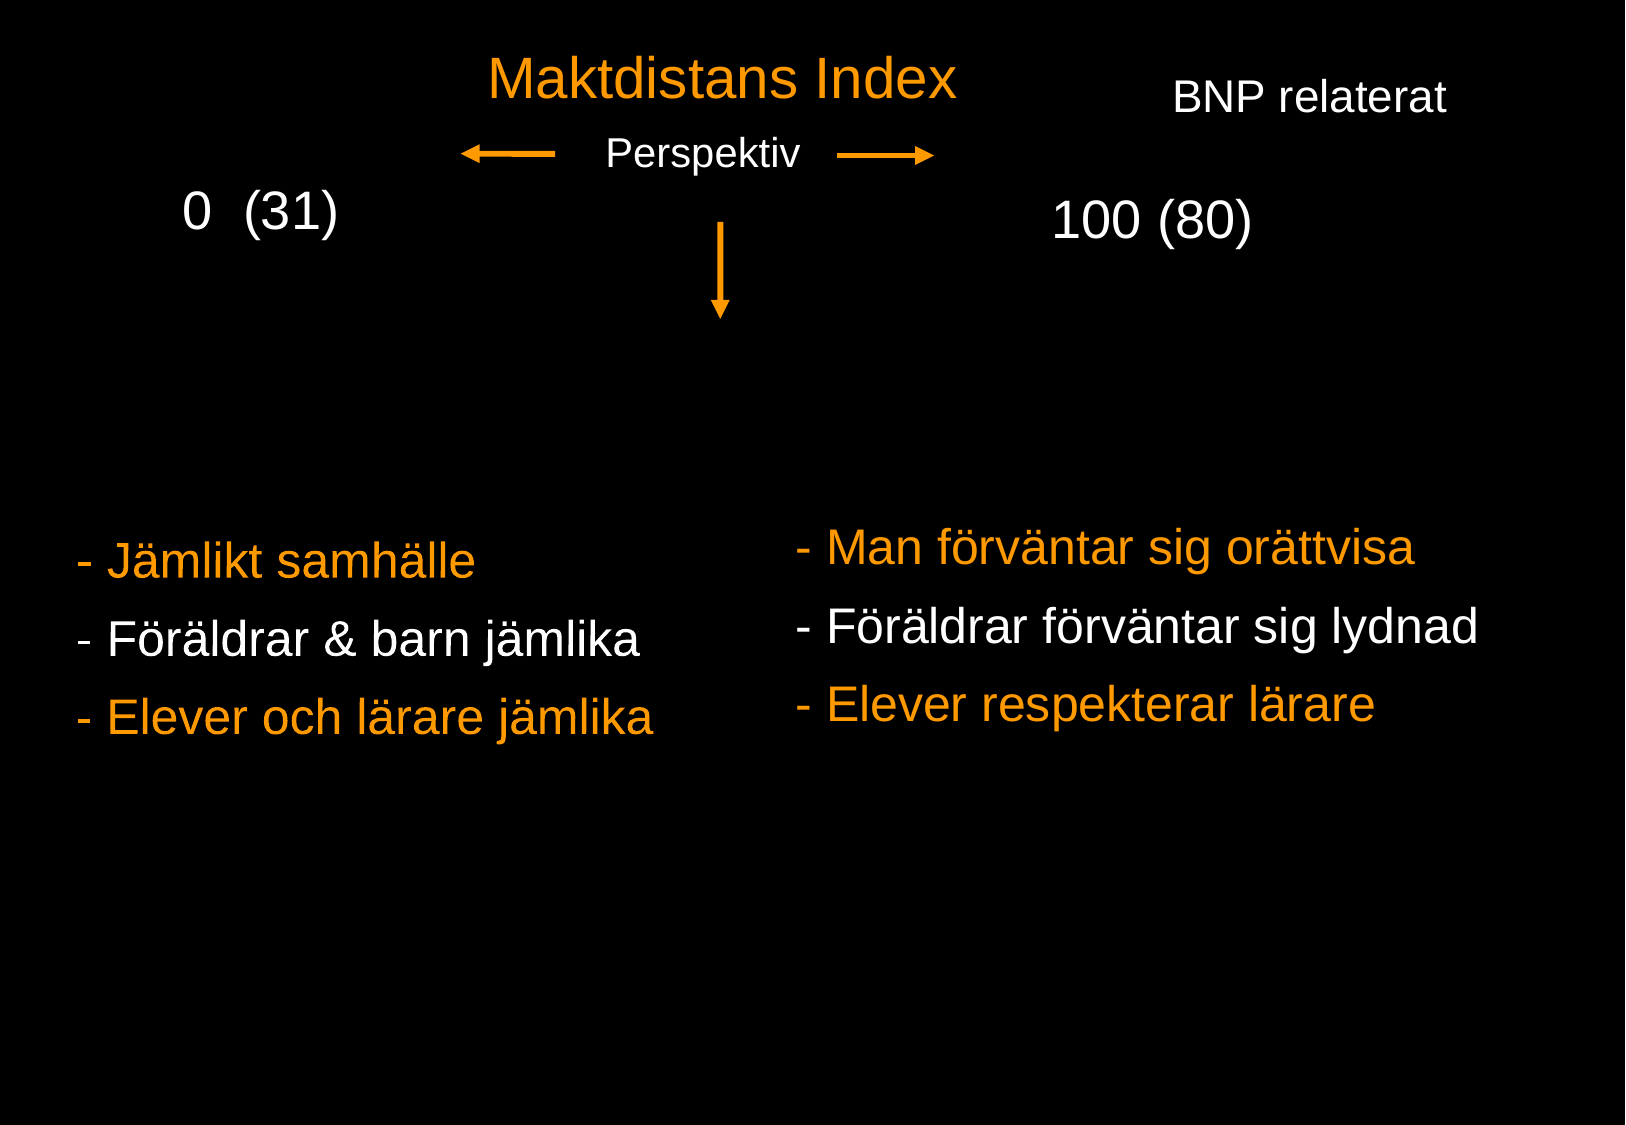

Maktdistans Index
BNP relaterat
Perspektiv
0 (31)
100 (80)
- Man förväntar sig orättvisa
- Föräldrar förväntar sig lydnad
- Elever respekterar lärare
- Jämlikt samhälle
- Föräldrar & barn jämlika
- Elever och lärare jämlika